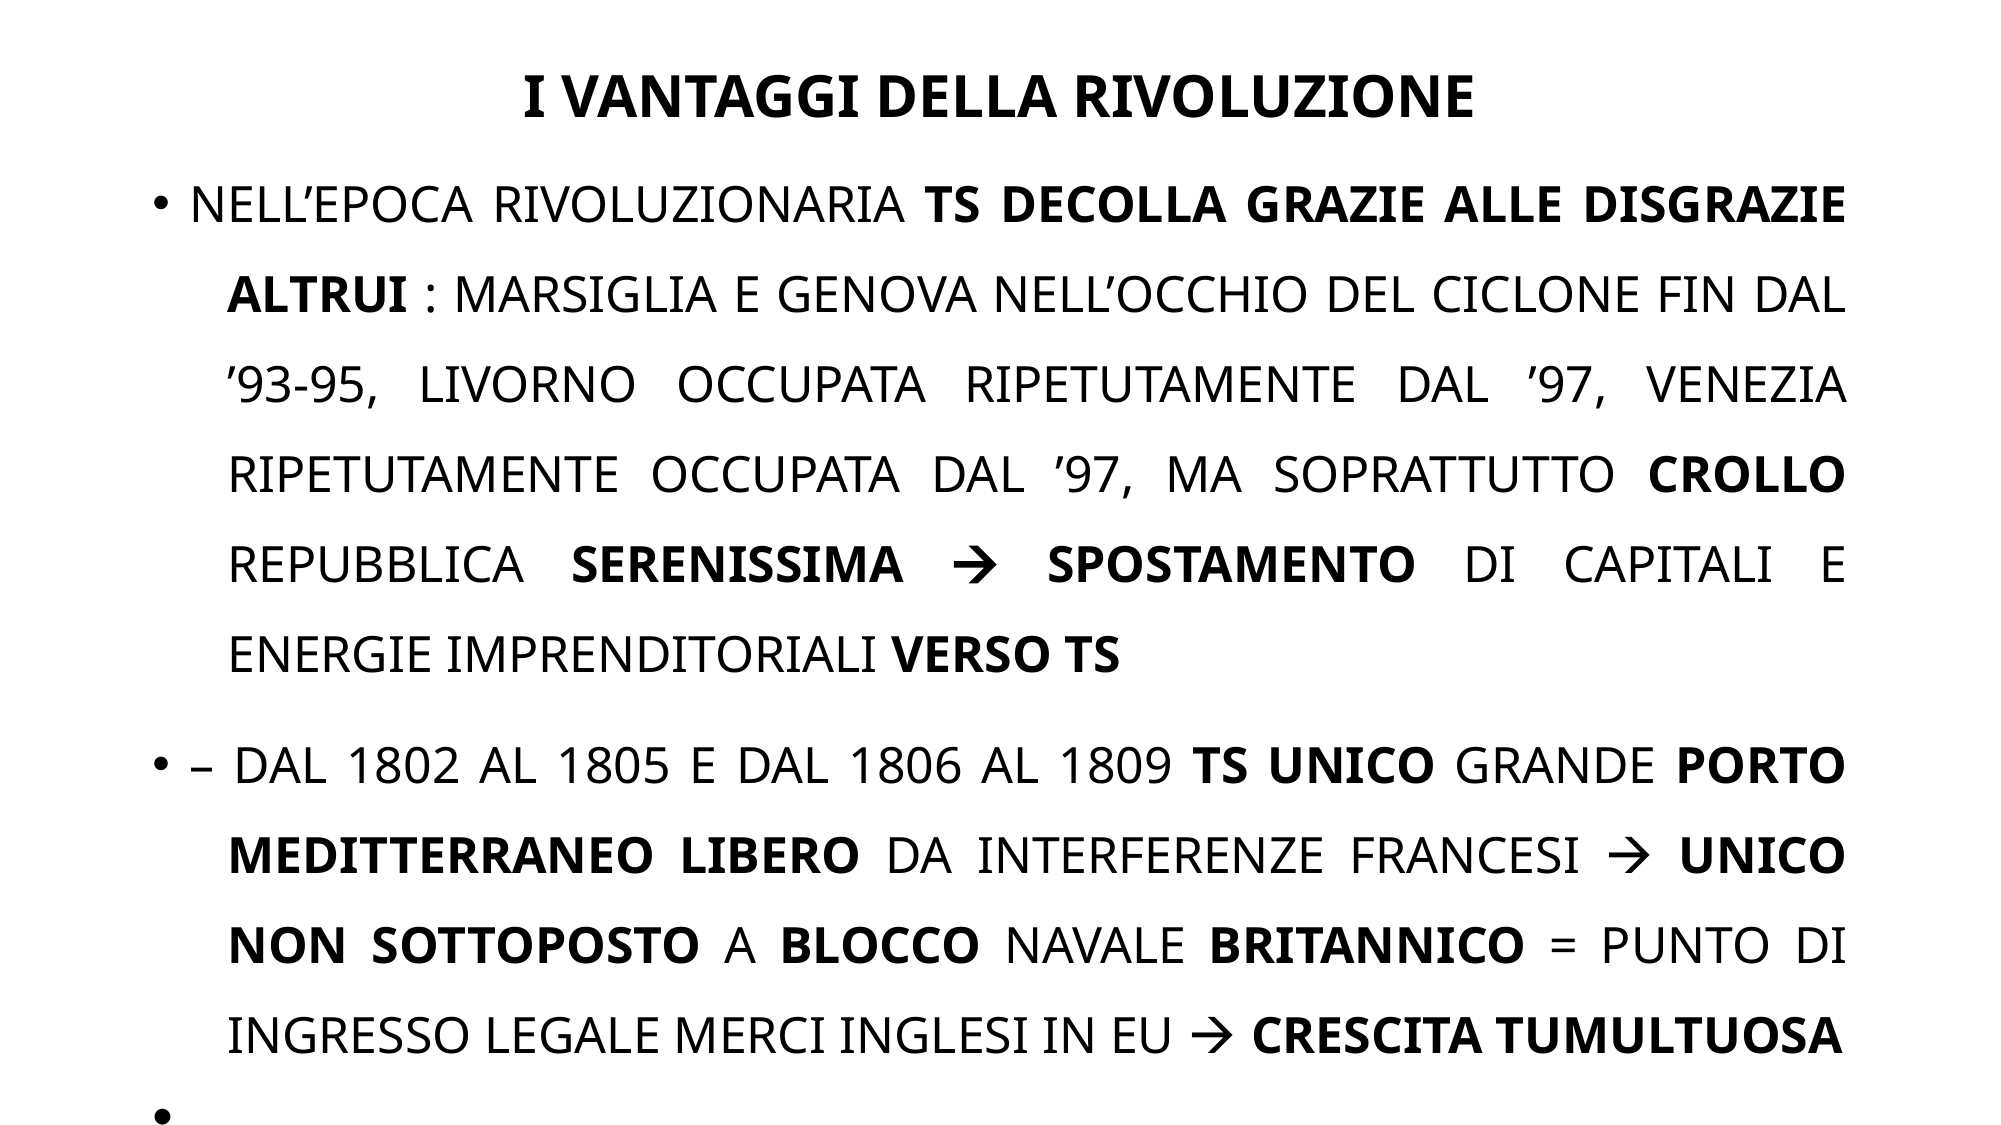

# I VANTAGGI DELLA RIVOLUZIONE
NELL’EPOCA RIVOLUZIONARIA TS DECOLLA GRAZIE ALLE DISGRAZIE ALTRUI : MARSIGLIA E GENOVA NELL’OCCHIO DEL CICLONE FIN DAL ’93-95, LIVORNO OCCUPATA RIPETUTAMENTE DAL ’97, VENEZIA RIPETUTAMENTE OCCUPATA DAL ’97, MA SOPRATTUTTO CROLLO REPUBBLICA SERENISSIMA  SPOSTAMENTO DI CAPITALI E ENERGIE IMPRENDITORIALI VERSO TS
– DAL 1802 AL 1805 E DAL 1806 AL 1809 TS UNICO GRANDE PORTO MEDITTERRANEO LIBERO DA INTERFERENZE FRANCESI  UNICO NON SOTTOPOSTO A BLOCCO NAVALE BRITANNICO = PUNTO DI INGRESSO LEGALE MERCI INGLESI IN EU  CRESCITA TUMULTUOSA